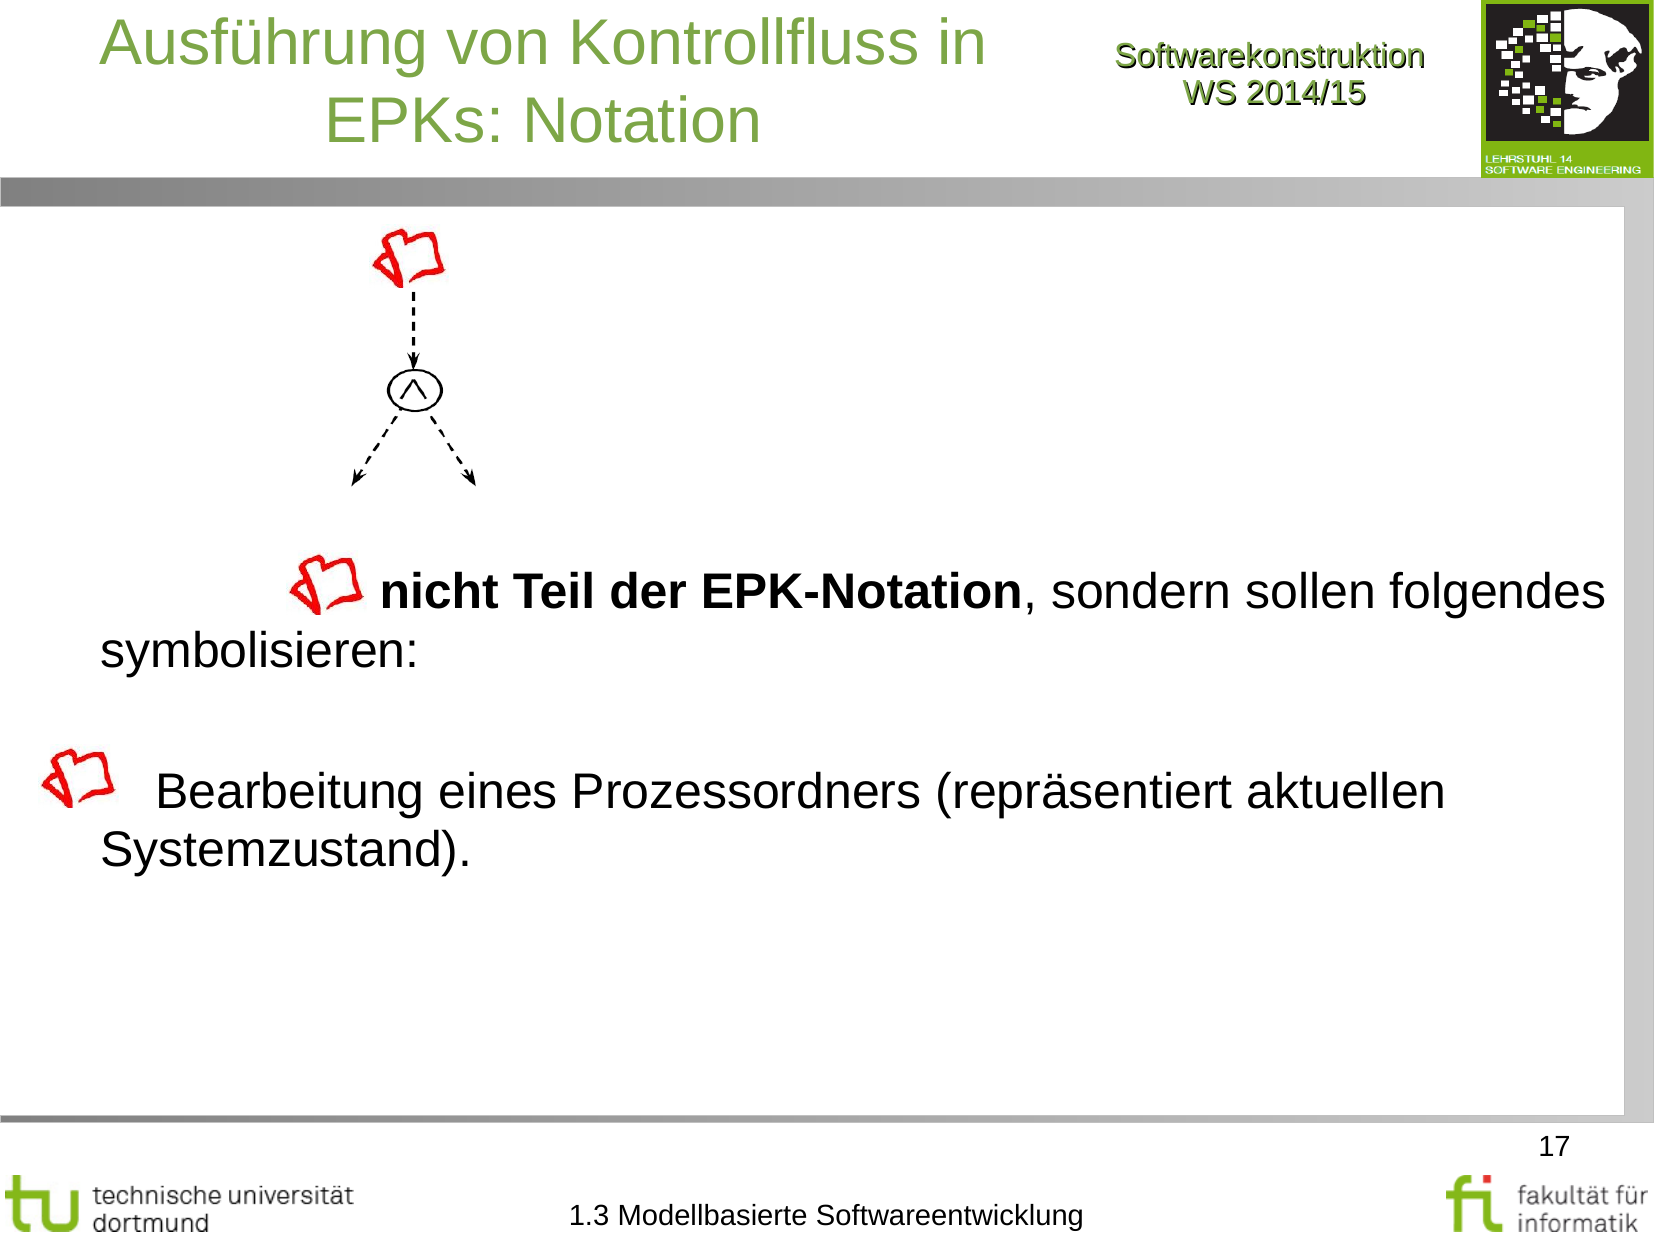

Ausführung von Kontrollfluss in EPKs: Notation
# nicht Teil der EPK-Notation, sondern sollen folgendes symbolisieren:
 Bearbeitung eines Prozessordners (repräsentiert aktuellen Systemzustand).
17
1.3 Modellbasierte Softwareentwicklung